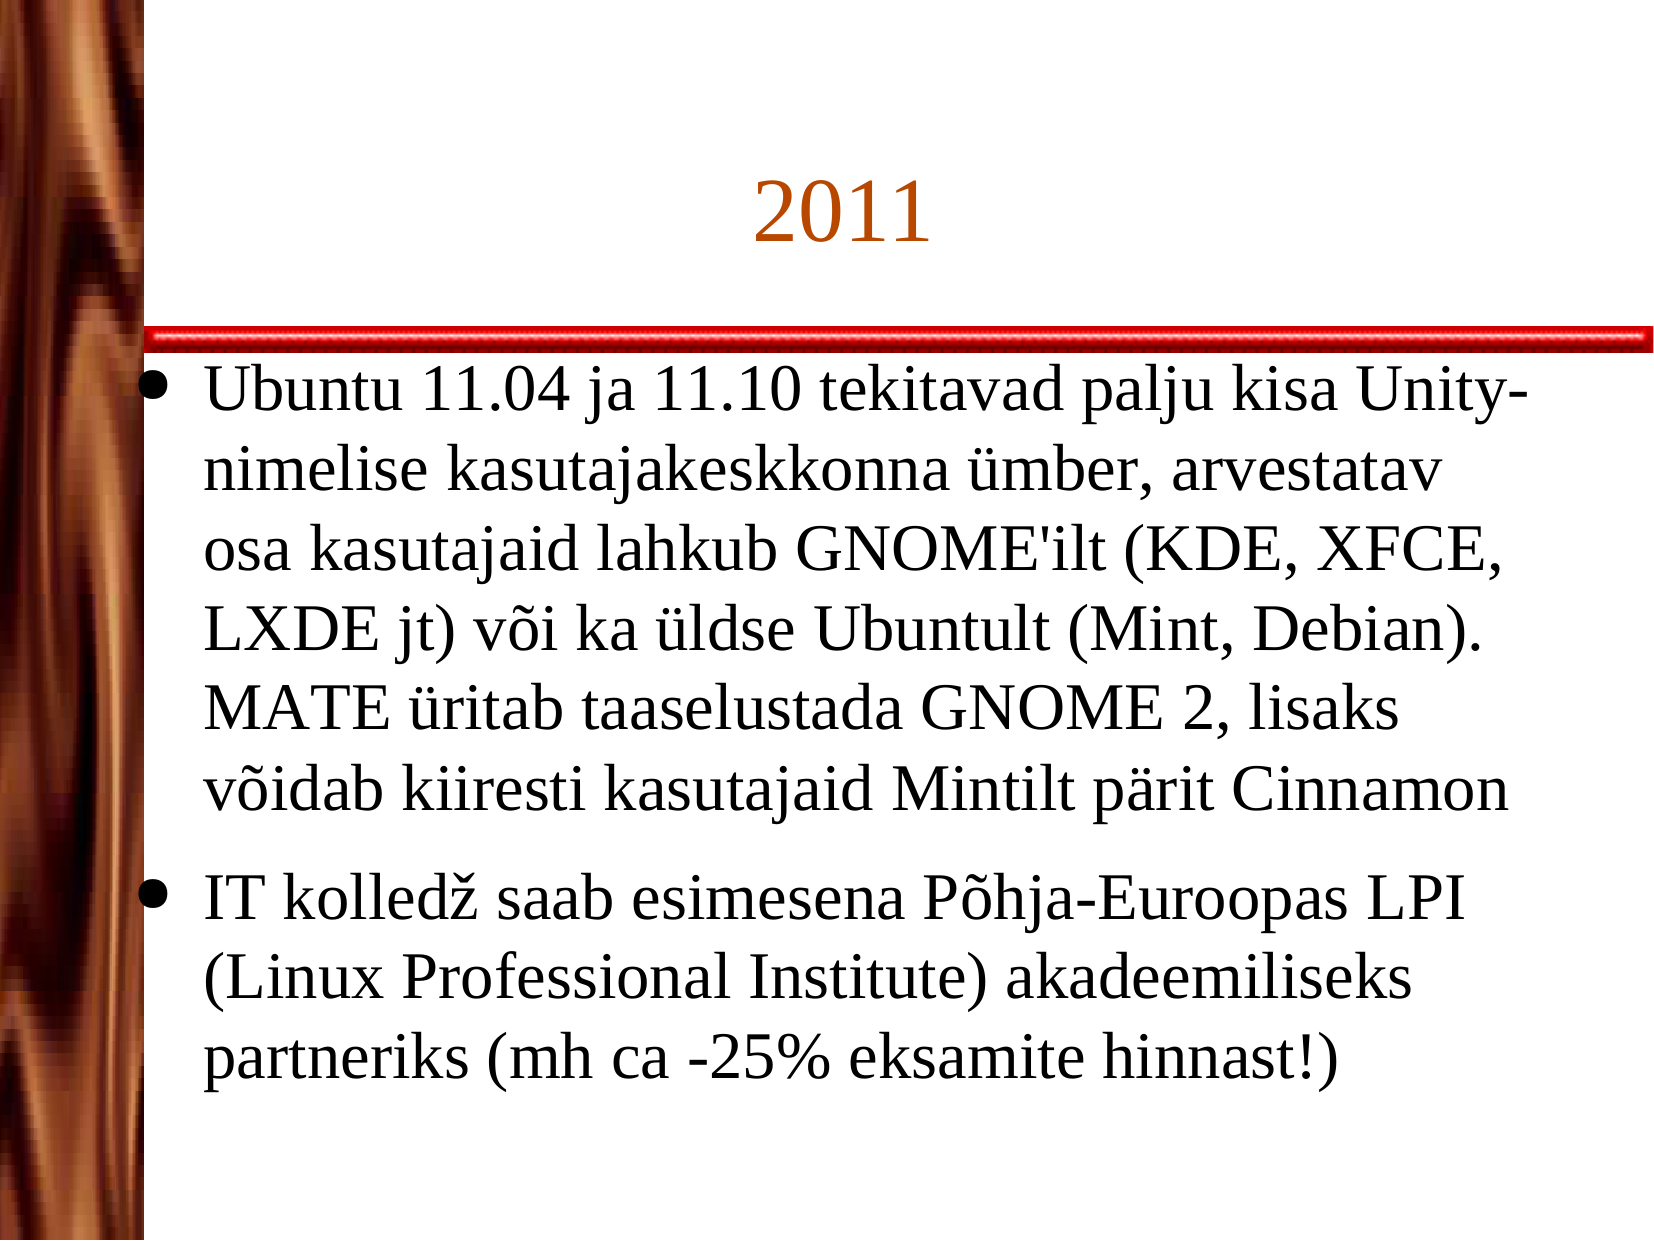

# 2011
Ubuntu 11.04 ja 11.10 tekitavad palju kisa Unity-nimelise kasutajakeskkonna ümber, arvestatav osa kasutajaid lahkub GNOME'ilt (KDE, XFCE, LXDE jt) või ka üldse Ubuntult (Mint, Debian). MATE üritab taaselustada GNOME 2, lisaks võidab kiiresti kasutajaid Mintilt pärit Cinnamon
IT kolledž saab esimesena Põhja-Euroopas LPI (Linux Professional Institute) akadeemiliseks partneriks (mh ca -25% eksamite hinnast!)